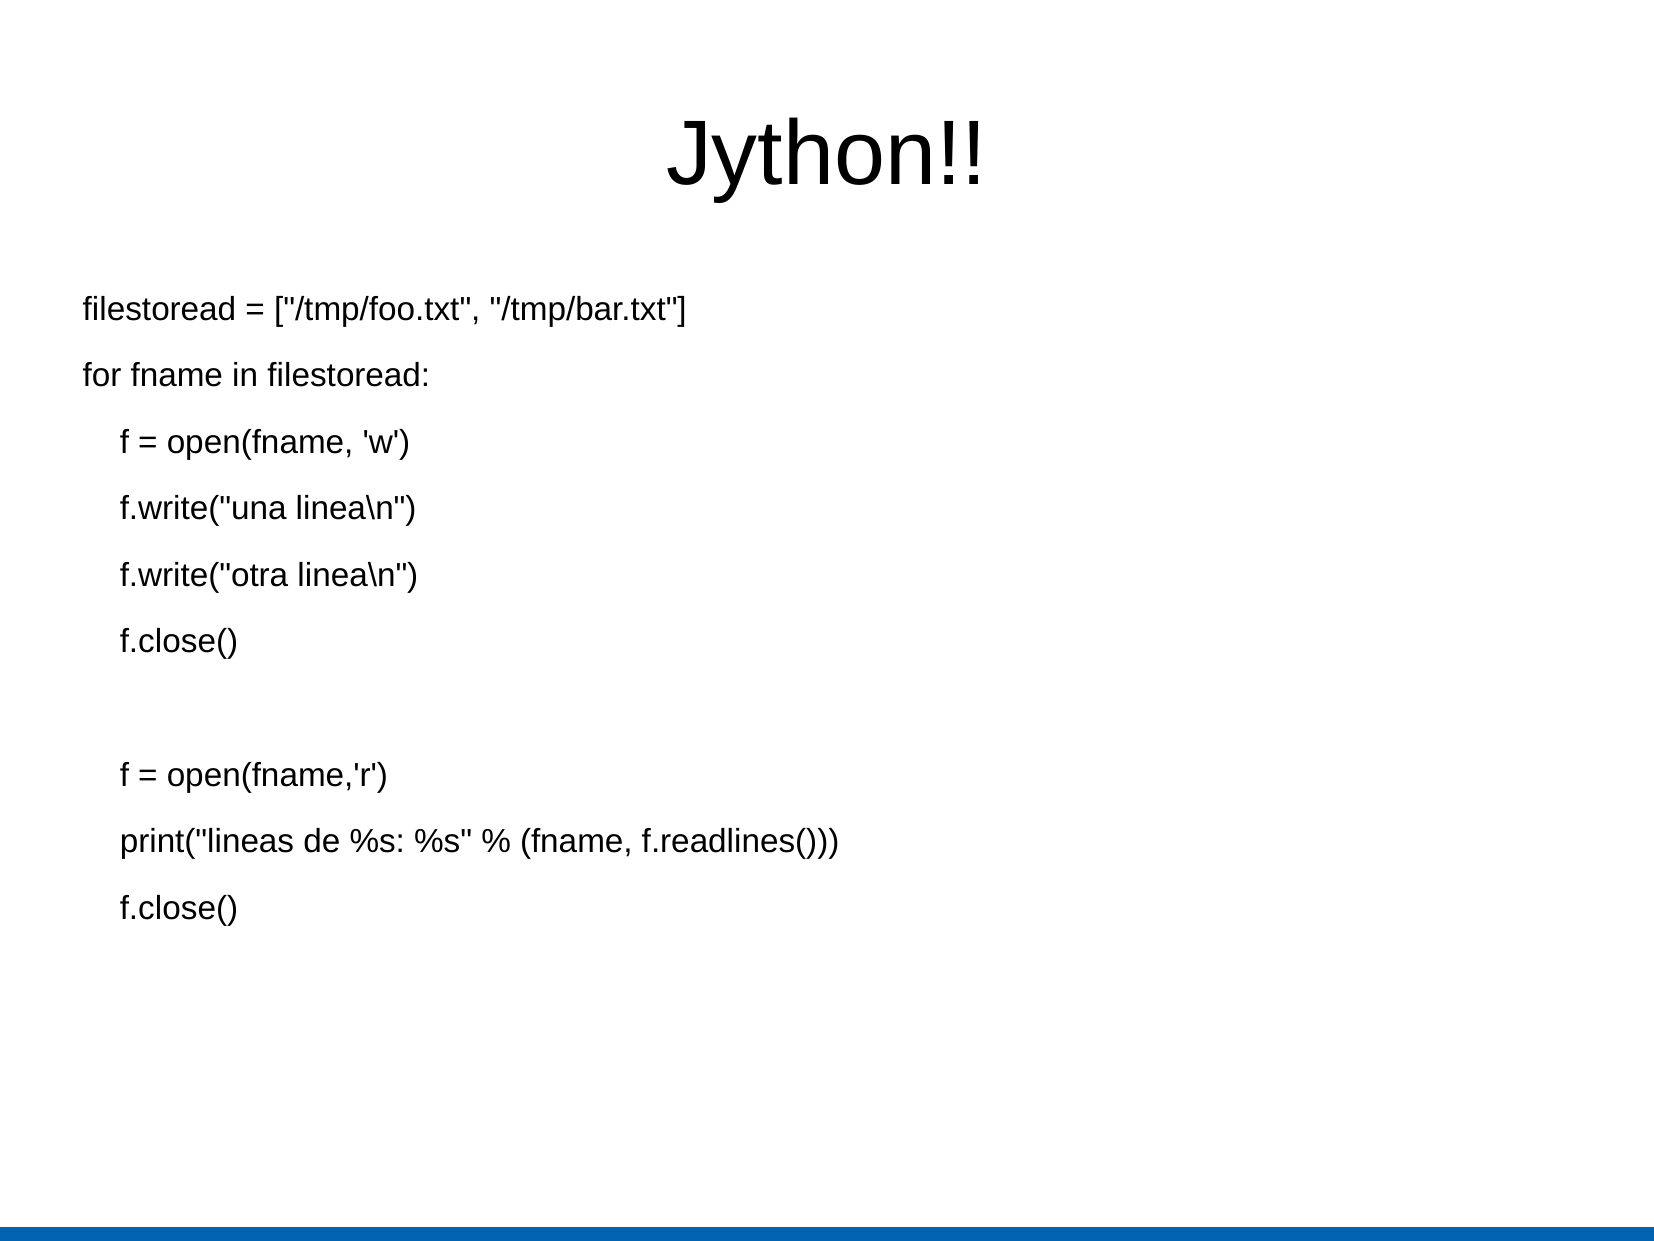

# Jython!!
filestoread = ["/tmp/foo.txt", "/tmp/bar.txt"]
for fname in filestoread:
 f = open(fname, 'w')
 f.write("una linea\n")
 f.write("otra linea\n")
 f.close()
 f = open(fname,'r')
 print("lineas de %s: %s" % (fname, f.readlines()))
 f.close()